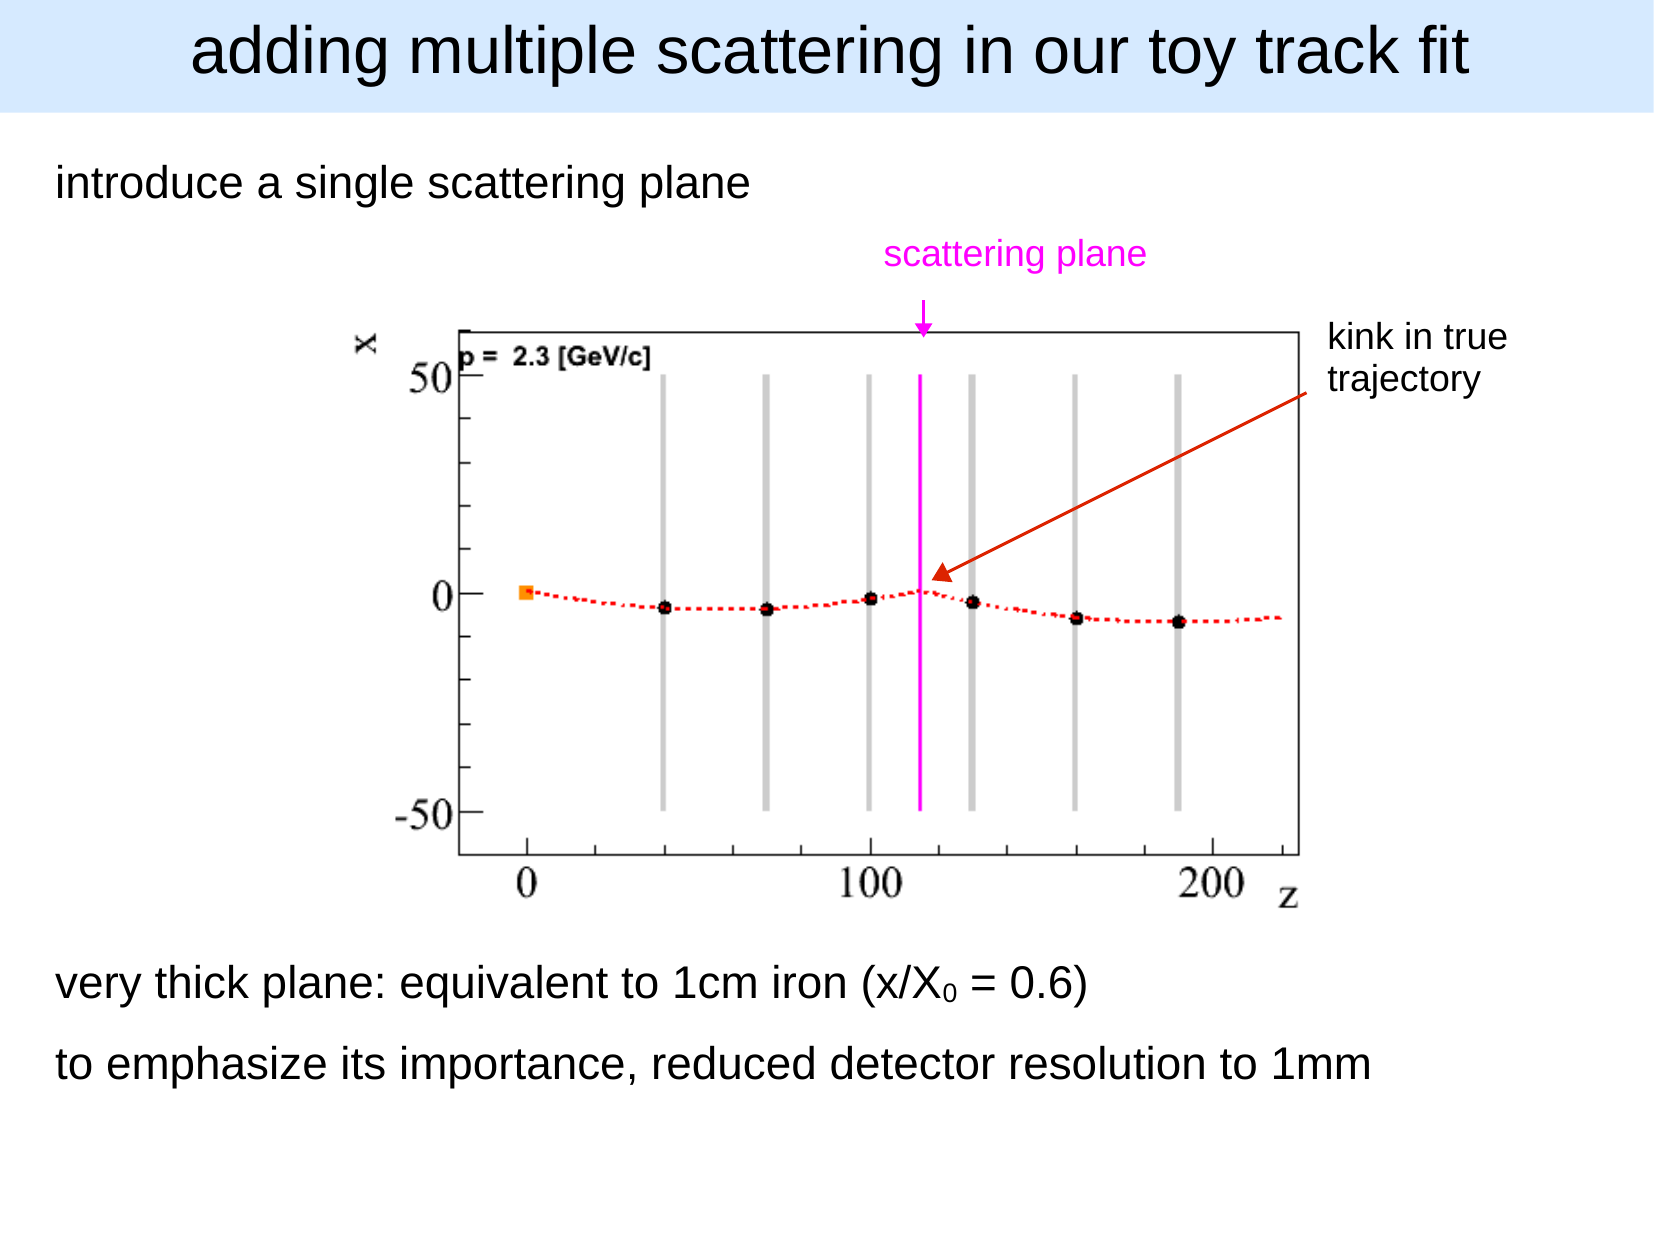

# adding multiple scattering in our toy track fit
introduce a single scattering plane
scattering plane
kink in true
trajectory
very thick plane: equivalent to 1cm iron (x/X0 = 0.6)
to emphasize its importance, reduced detector resolution to 1mm